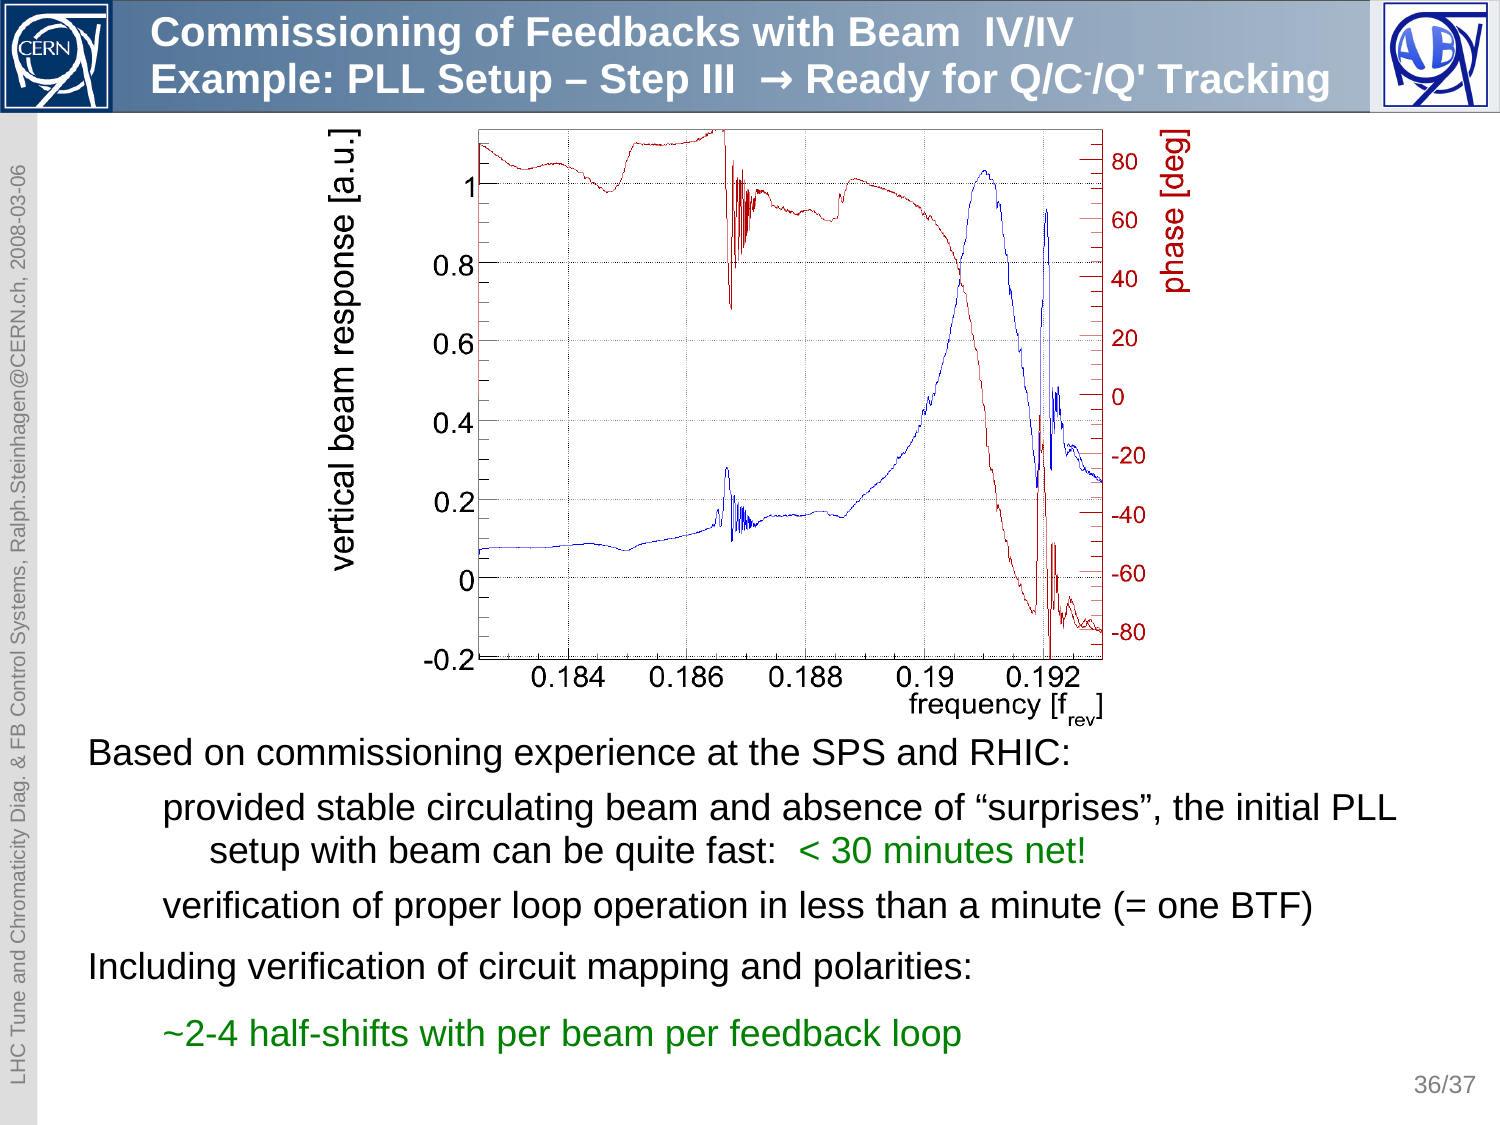

# Commissioning of Feedbacks with Beam IV/IV Example: PLL Setup – Step III → Ready for Q/C-/Q' Tracking
Based on commissioning experience at the SPS and RHIC:
provided stable circulating beam and absence of “surprises”, the initial PLL setup with beam can be quite fast: < 30 minutes net!
verification of proper loop operation in less than a minute (= one BTF)
Including verification of circuit mapping and polarities:
~2-4 half-shifts with per beam per feedback loop